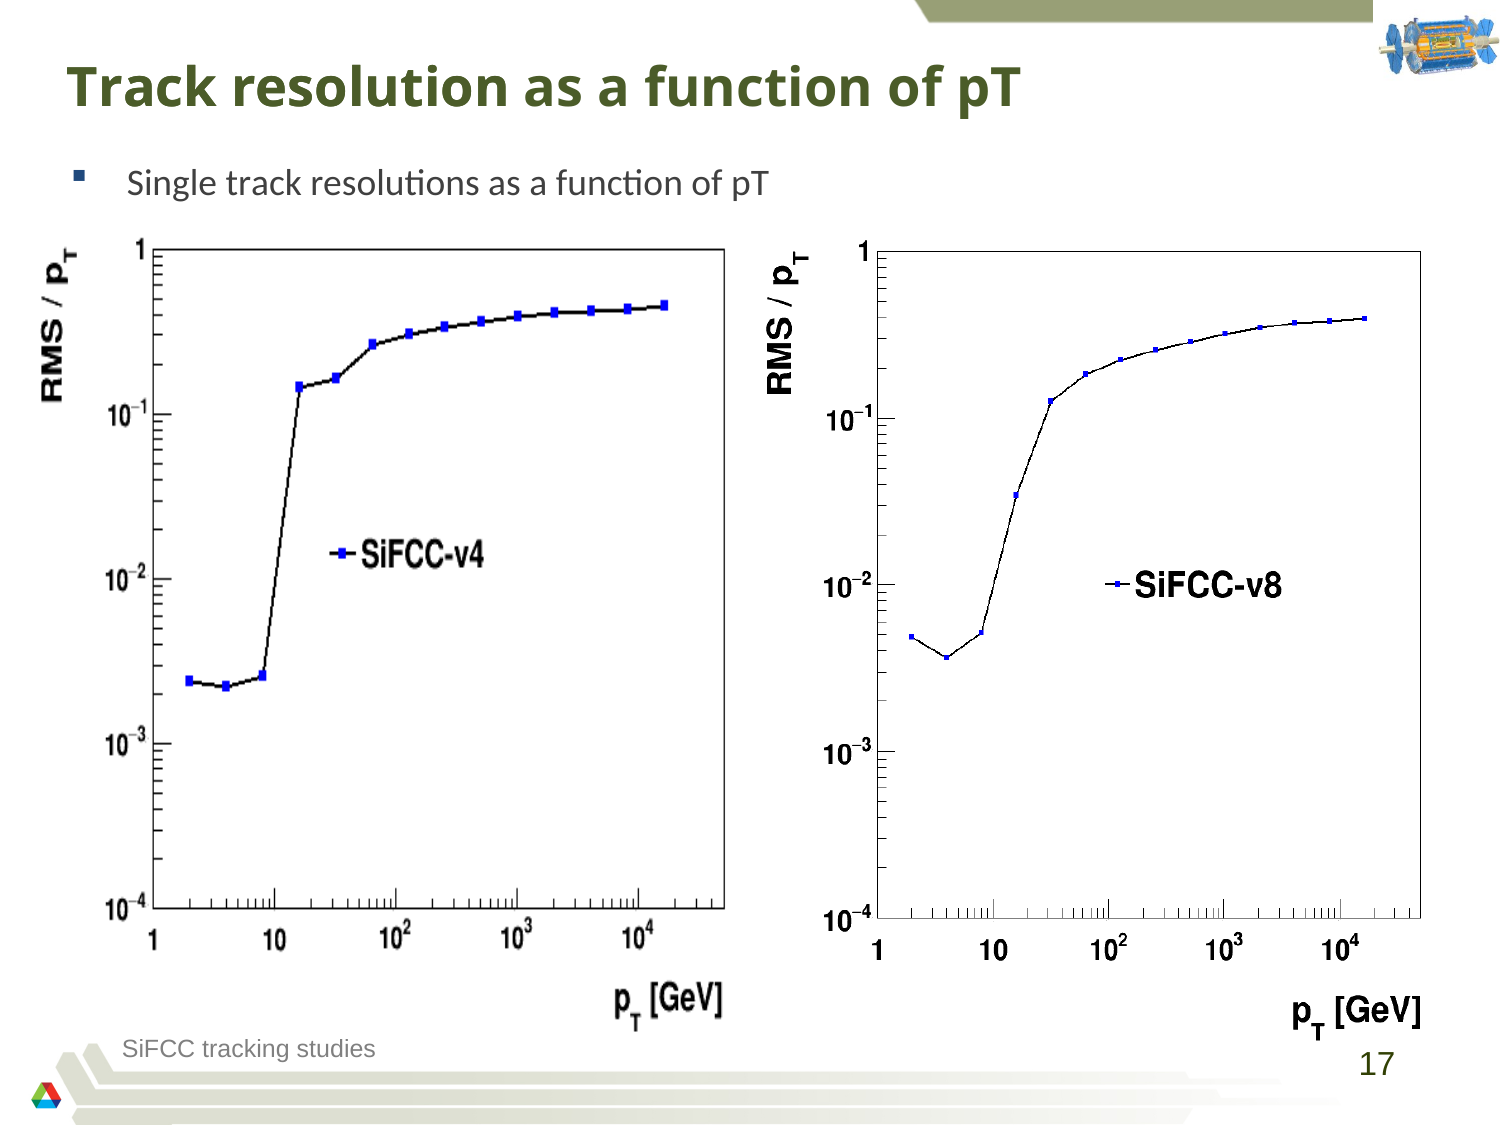

# Track resolution
Track resolution as a function of pT
Single track resolutions as a function of pT